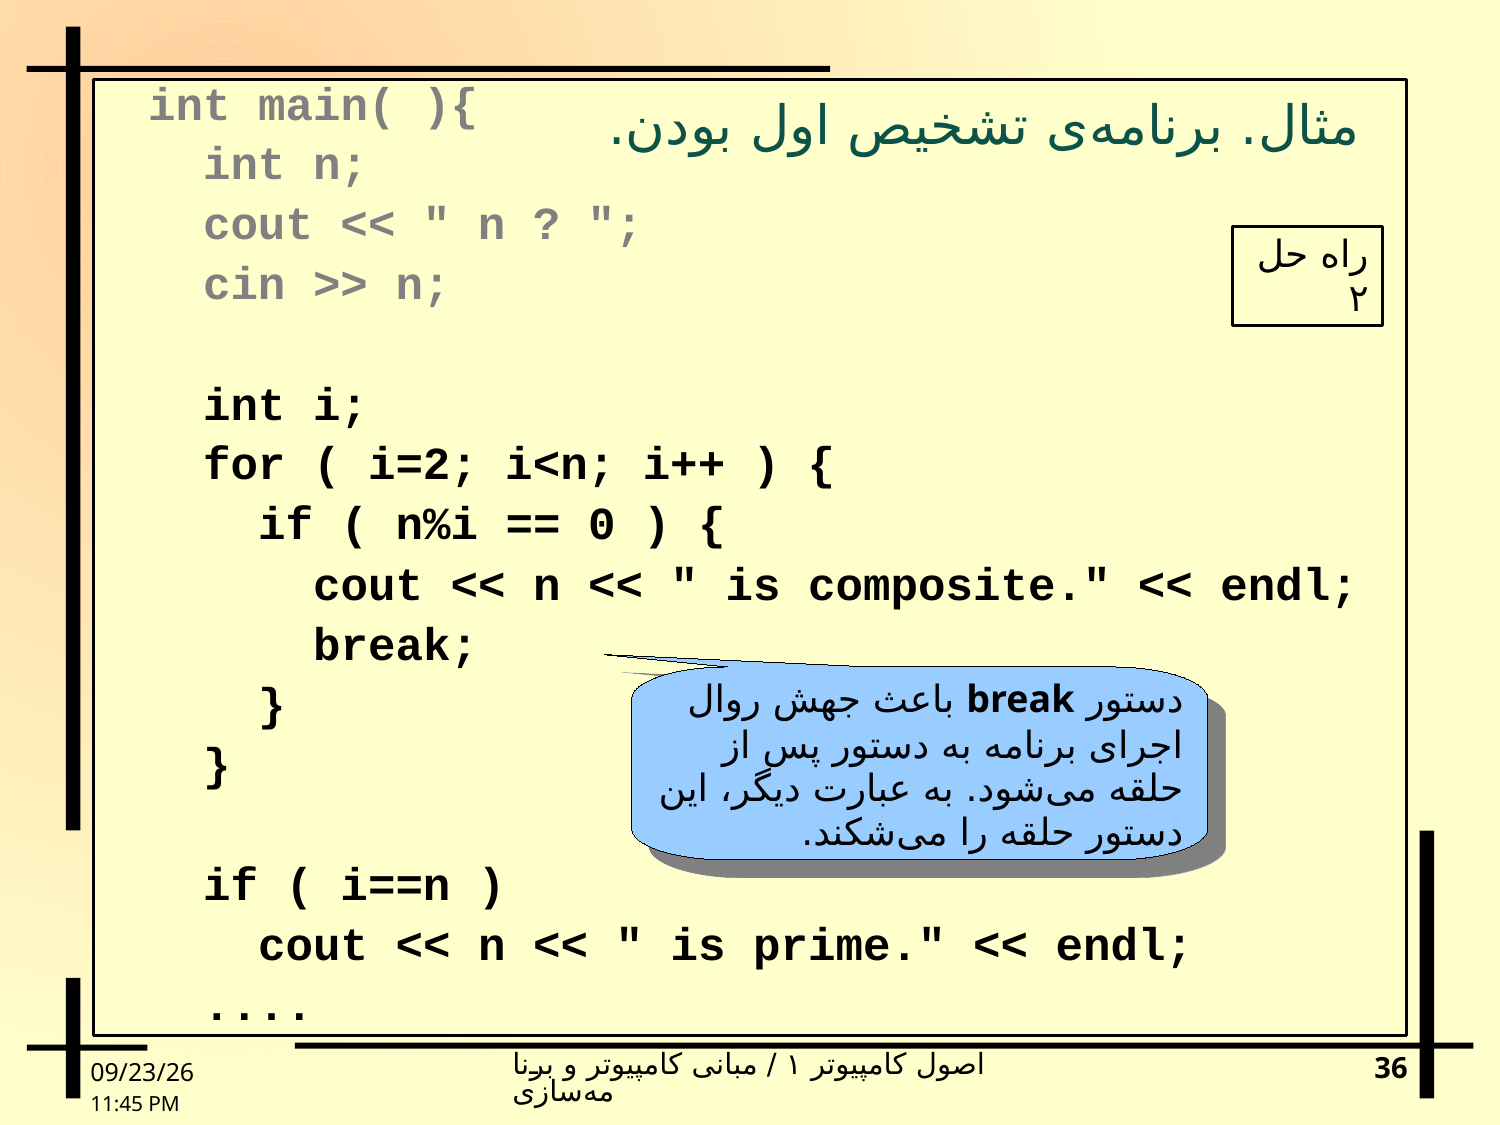

# int main( ){
 int n;
 cout << " n ? ";
 cin >> n;
 int i;
 for ( i=2; i<n; i++ ) {
 if ( n%i == 0 ) {
 cout << n << " is composite." << endl;
 break;
 }
 }
 if ( i==n )
 cout << n << " is prime." << endl;
 ....
مثال. برنامه‌ی تشخیص اول بودن.
راه حل ۲
دستور break باعث جهش روال اجرای برنامه به دستور پس از حلقه می‌شود. به عبارت دیگر، این دستور حلقه را می‌شکند.
اصول کامپیوتر ۱ / مبانی کامپیوتر و برنامه‌سازی
36